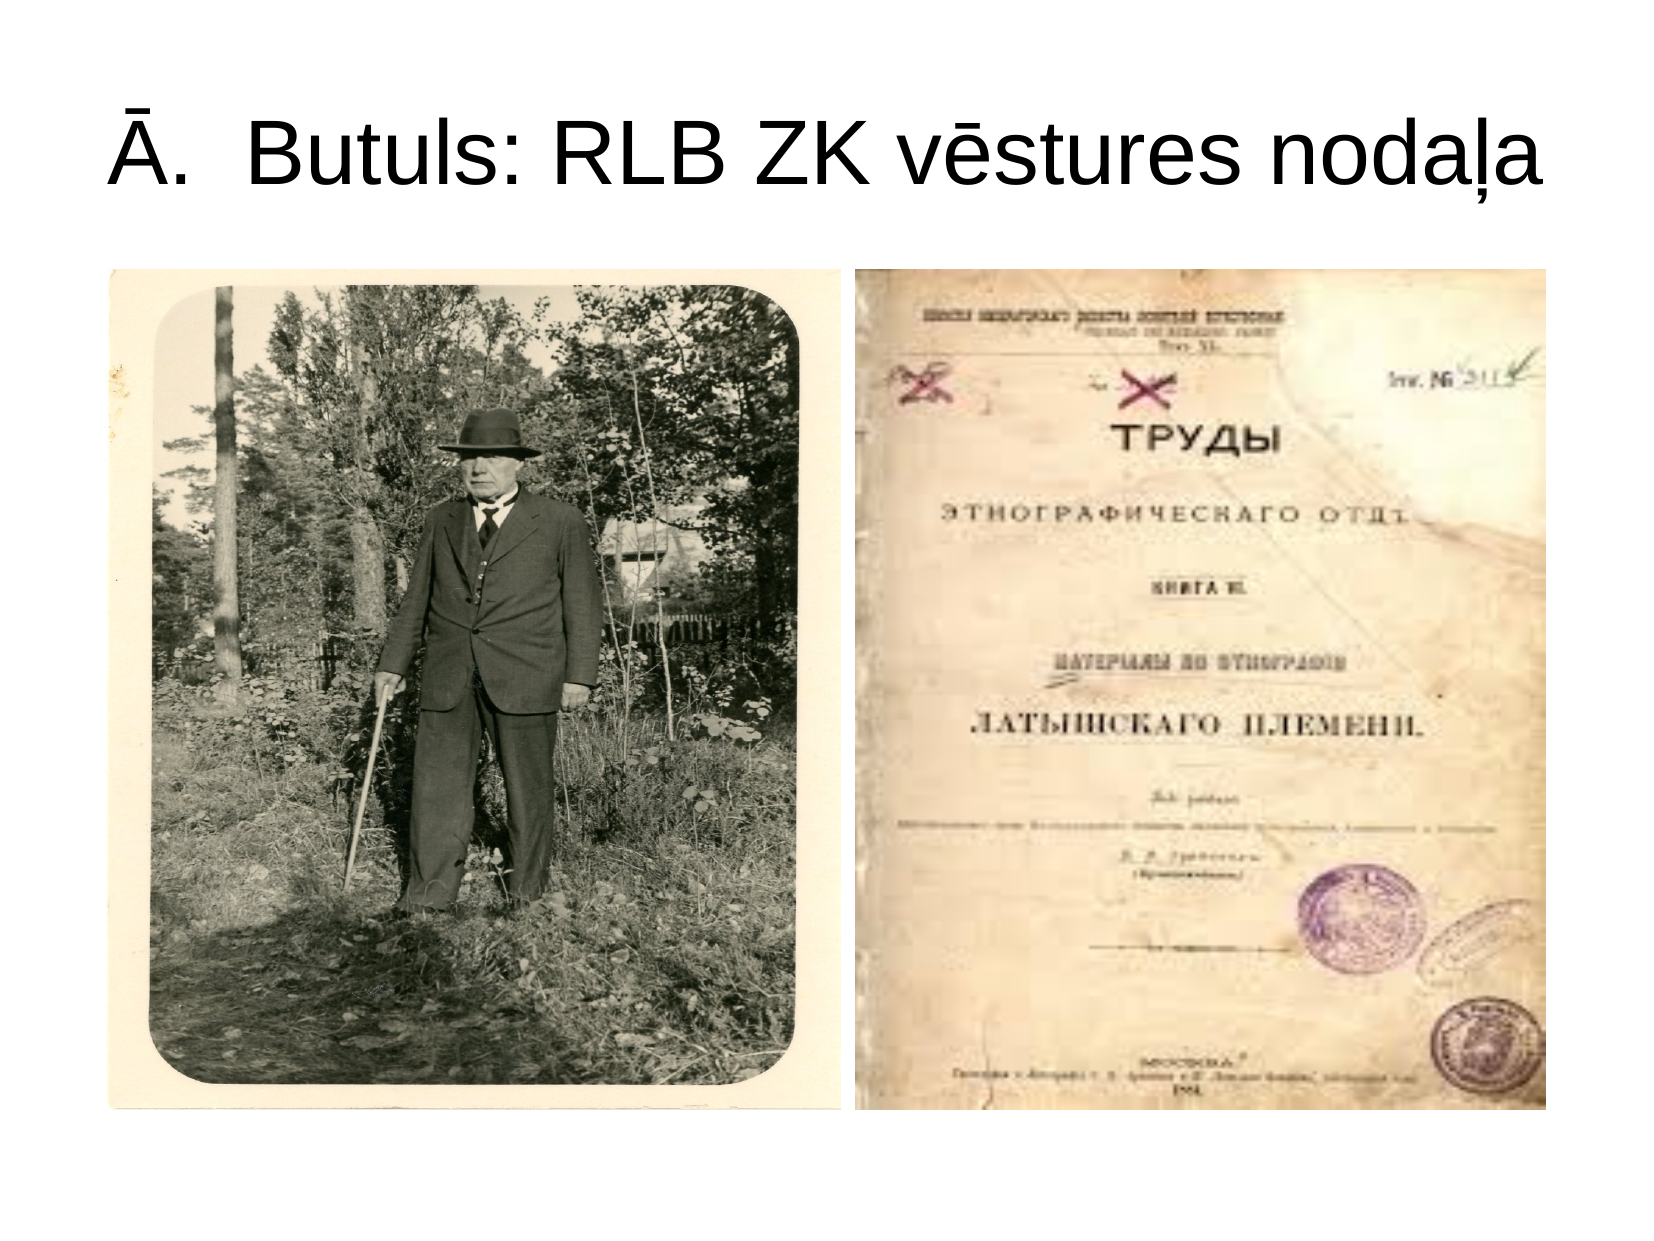

# Ā. Butuls: RLB ZK vēstures nodaļa